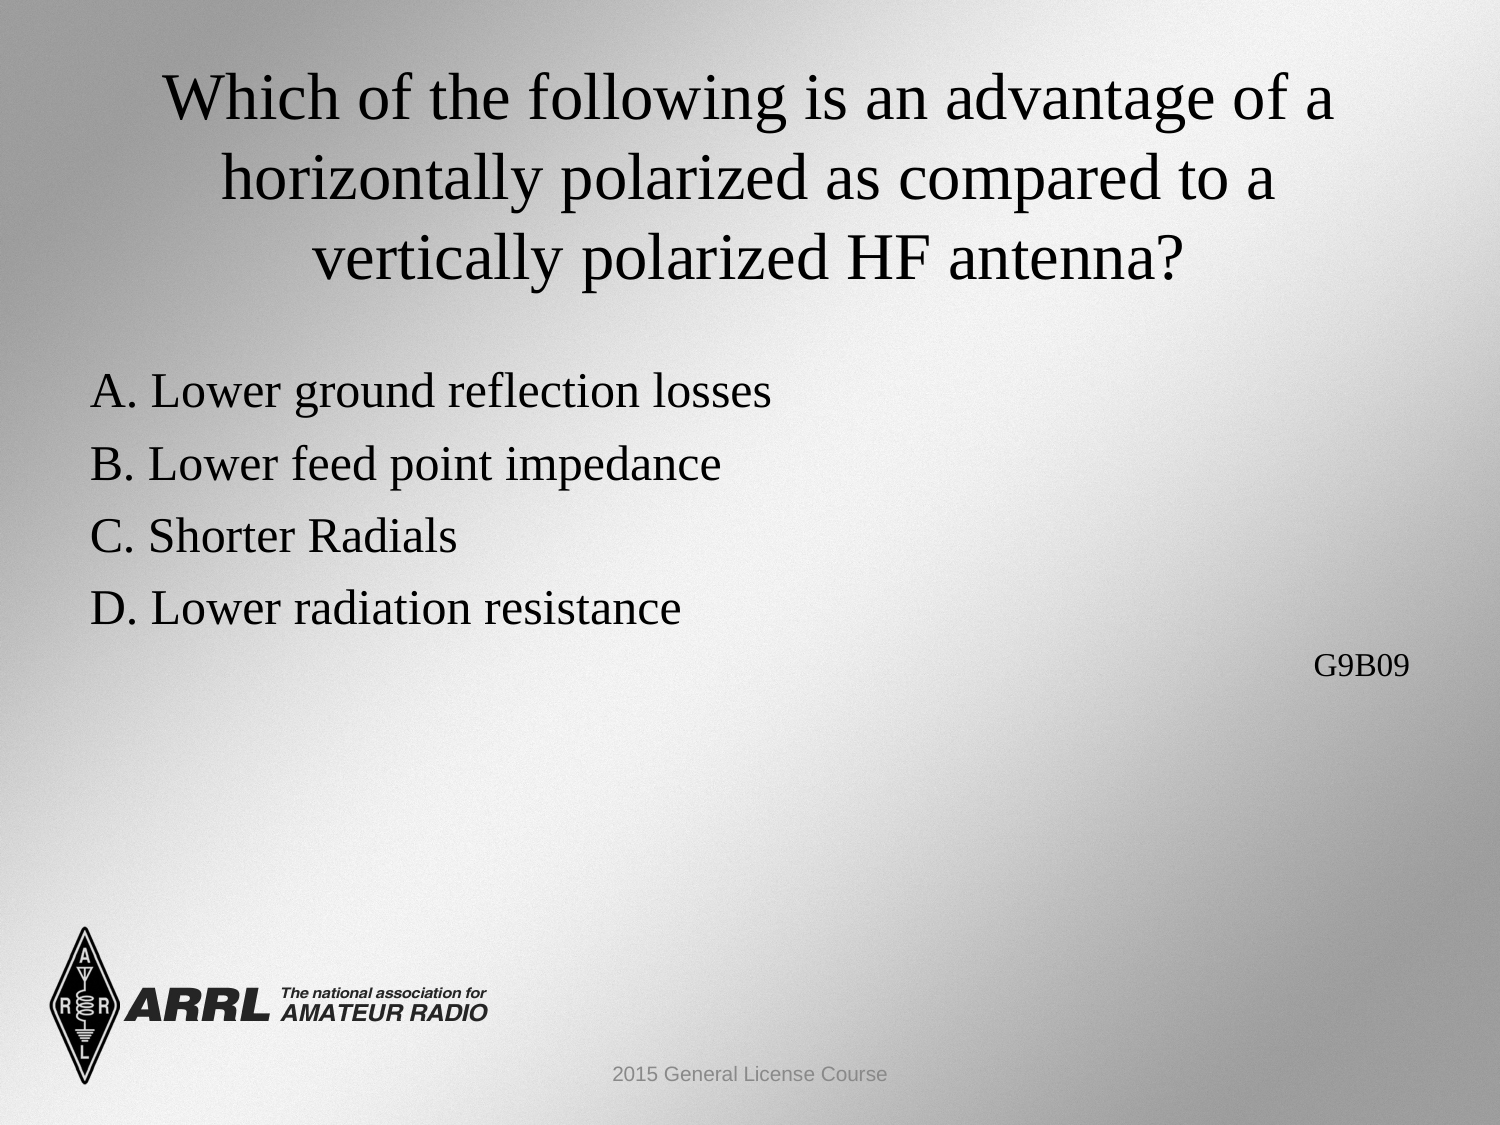

# Which of the following is an advantage of a horizontally polarized as compared to a vertically polarized HF antenna?
A. Lower ground reflection losses
B. Lower feed point impedance
C. Shorter Radials
D. Lower radiation resistance
 G9B09
2015 General License Course